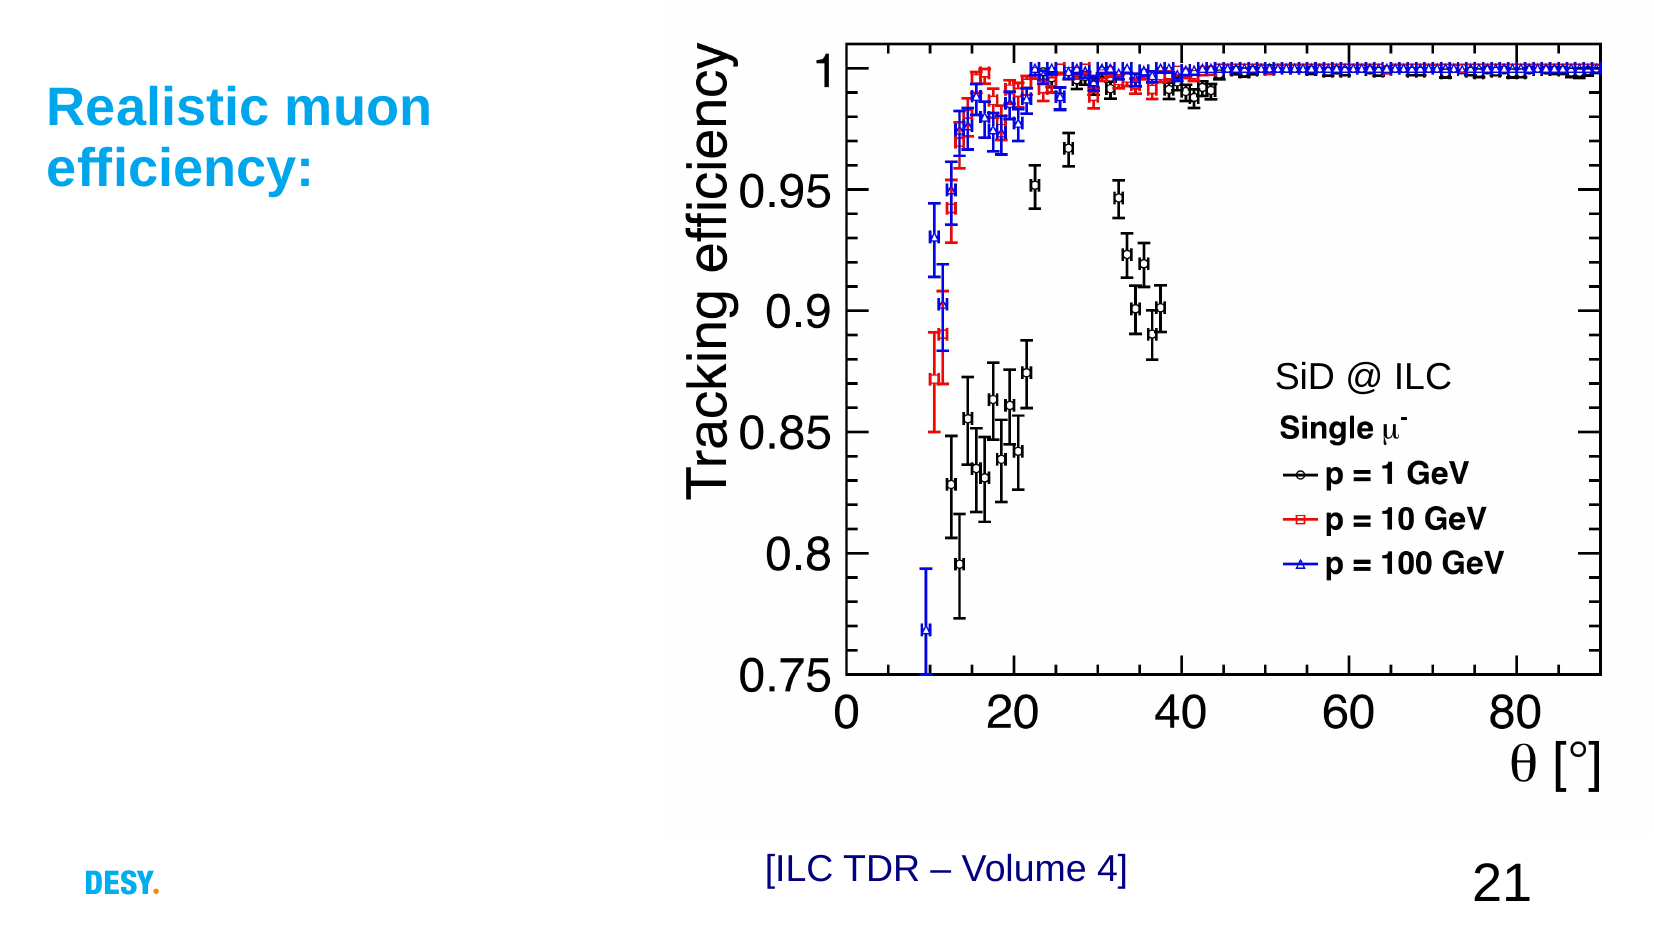

Realistic muon efficiency:
SiD @ ILC
[ILC TDR – Volume 4]